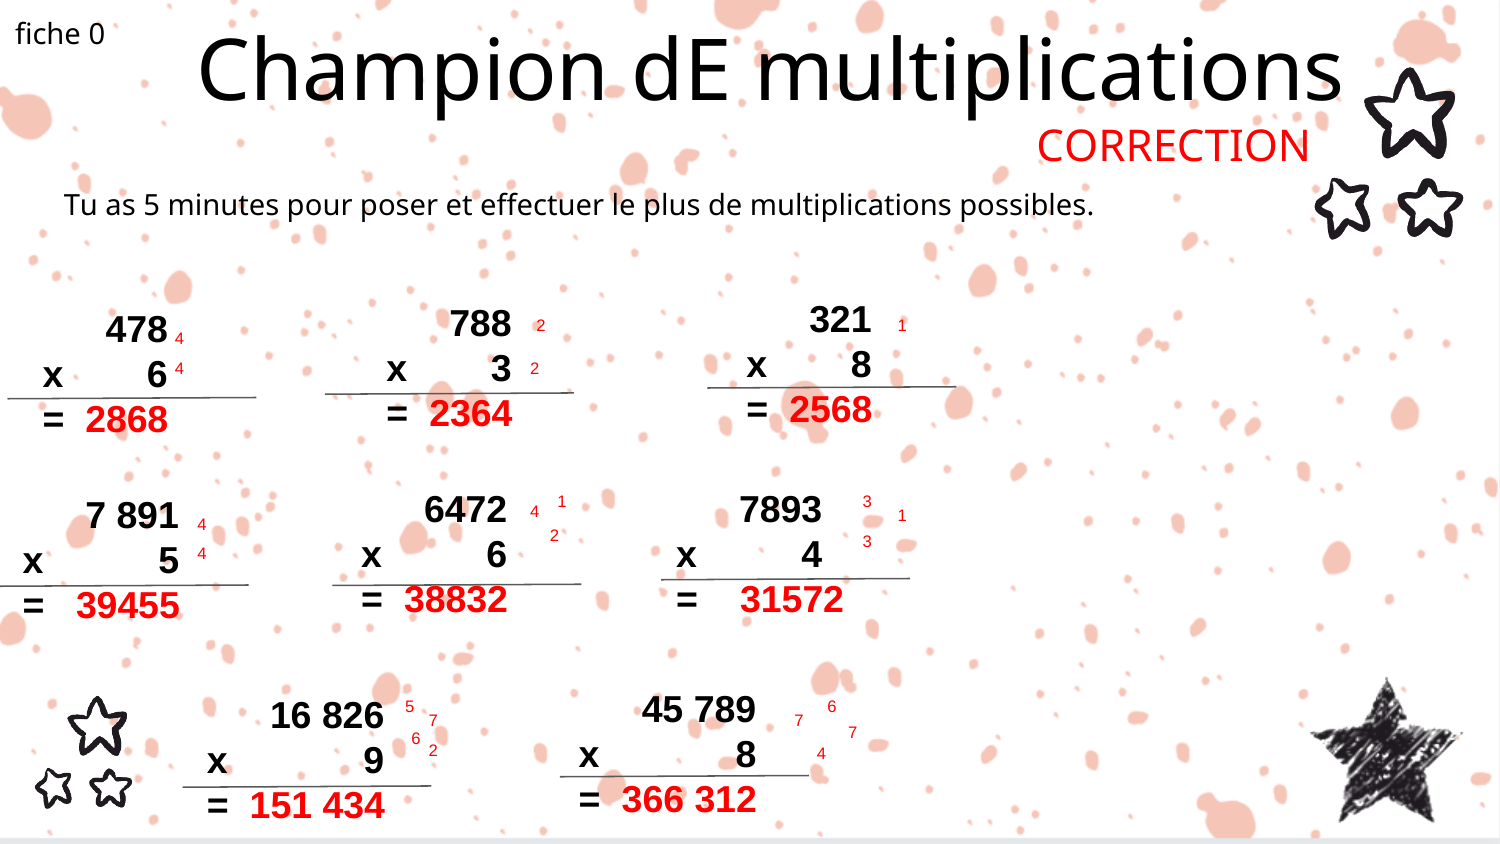

fiche 0
Champion dE multiplications
CORRECTION
Tu as 5 minutes pour poser et effectuer le plus de multiplications possibles.
 321
x 8
= 2568
 788
x 3
= 2364
 478
x 6
= 2868
2
1
4
4
2
 7893
x 4
= 31572
 6472
x 6
= 38832
 7 891
x 5
= 39455
1
3
4
1
4
2
3
4
 45 789
x 8
= 366 312
 16 826
x 9
= 151 434
5
6
7
7
7
6
2
4